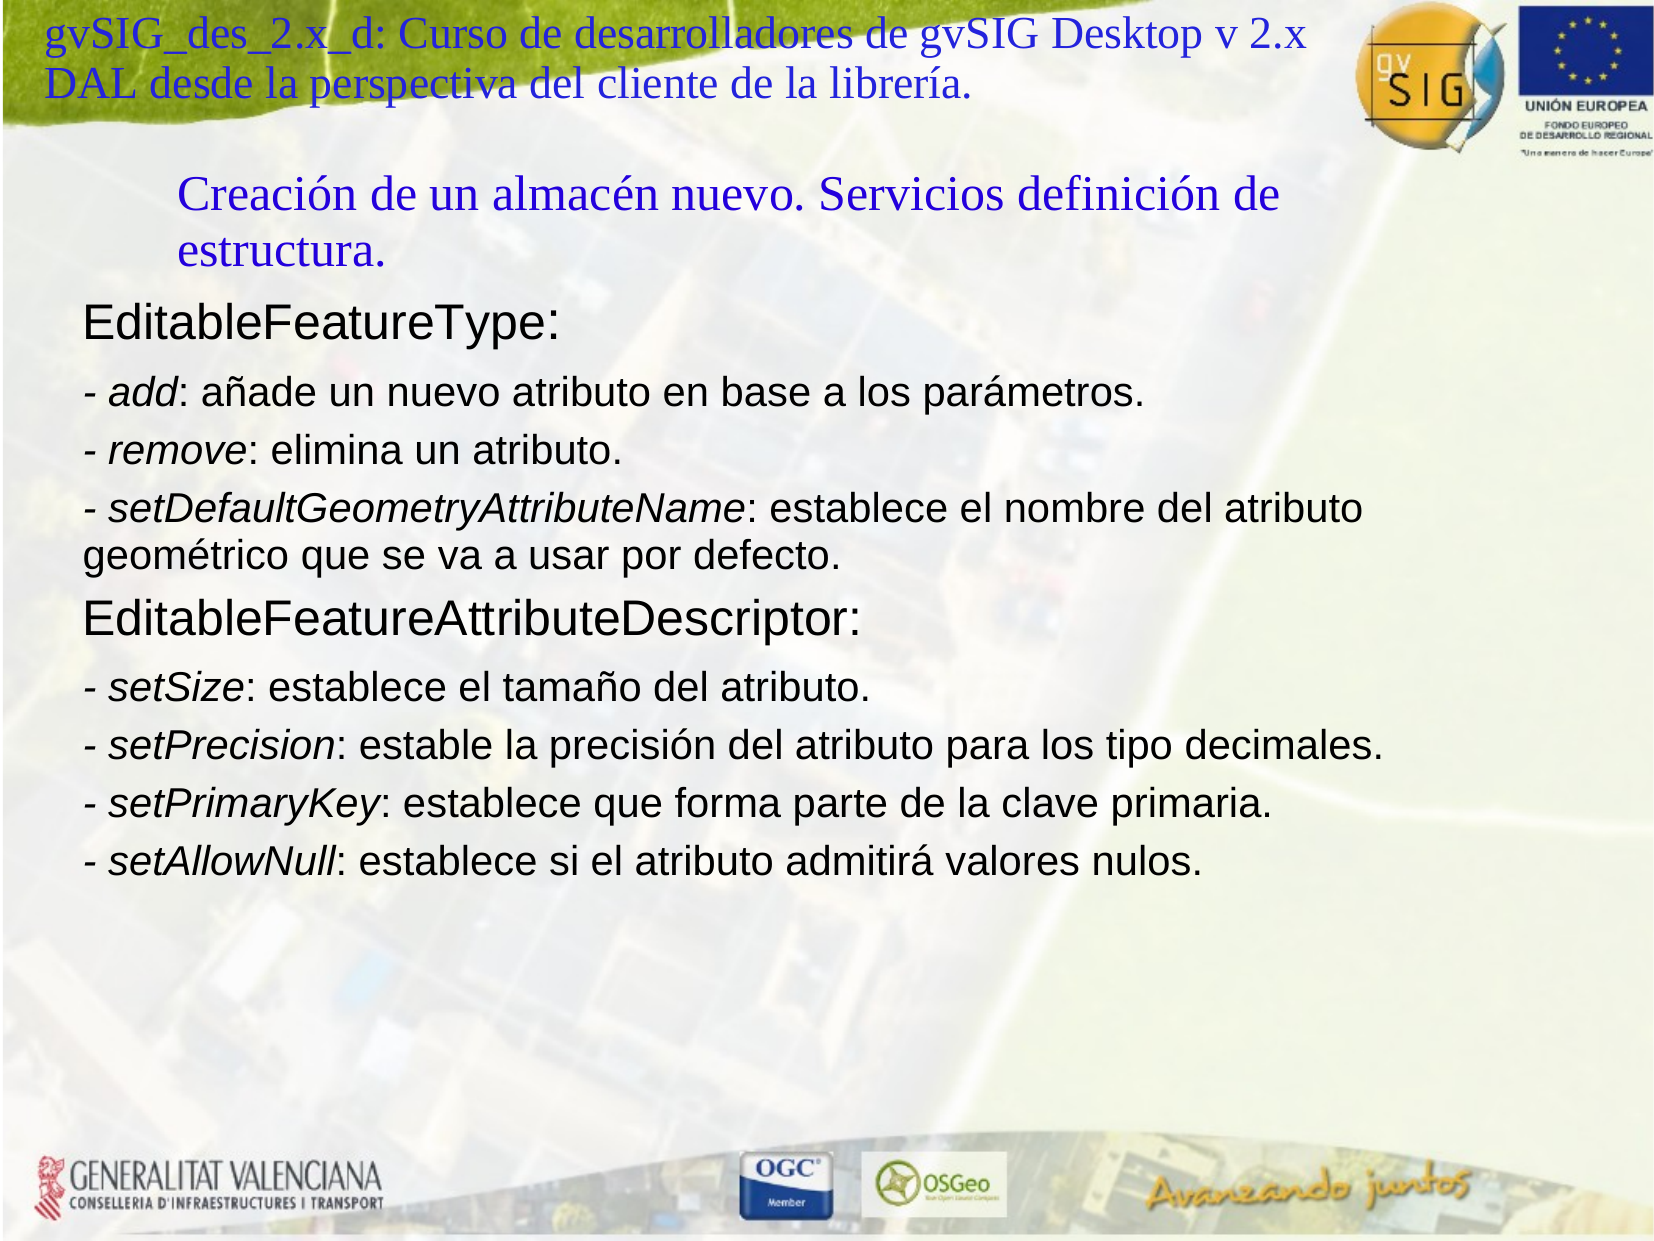

# Creación de un almacén nuevo. Servicios definición de estructura.
EditableFeatureType:
- add: añade un nuevo atributo en base a los parámetros.
- remove: elimina un atributo.
- setDefaultGeometryAttributeName: establece el nombre del atributo geométrico que se va a usar por defecto.
EditableFeatureAttributeDescriptor:
- setSize: establece el tamaño del atributo.
- setPrecision: estable la precisión del atributo para los tipo decimales.
- setPrimaryKey: establece que forma parte de la clave primaria.
- setAllowNull: establece si el atributo admitirá valores nulos.